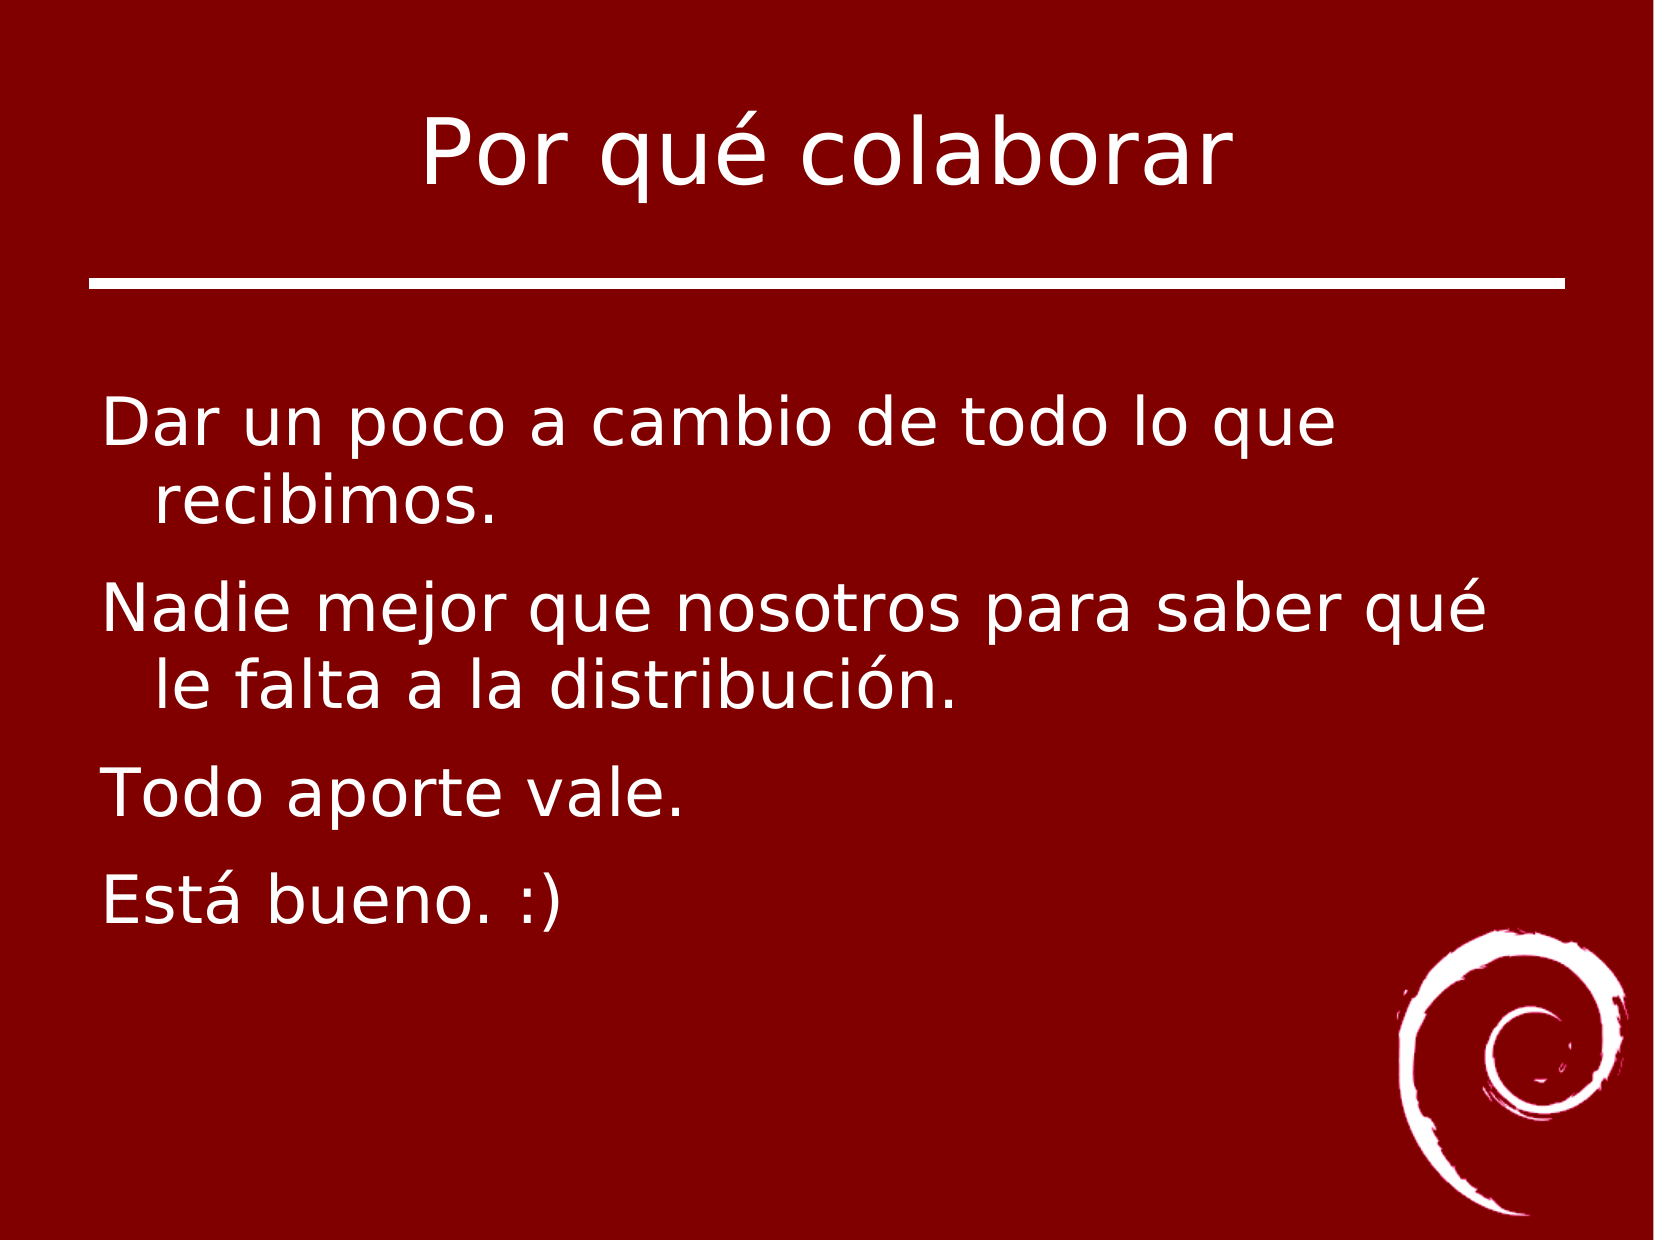

# Por qué colaborar
Dar un poco a cambio de todo lo que recibimos.
Nadie mejor que nosotros para saber qué le falta a la distribución.
Todo aporte vale.
Está bueno. :)